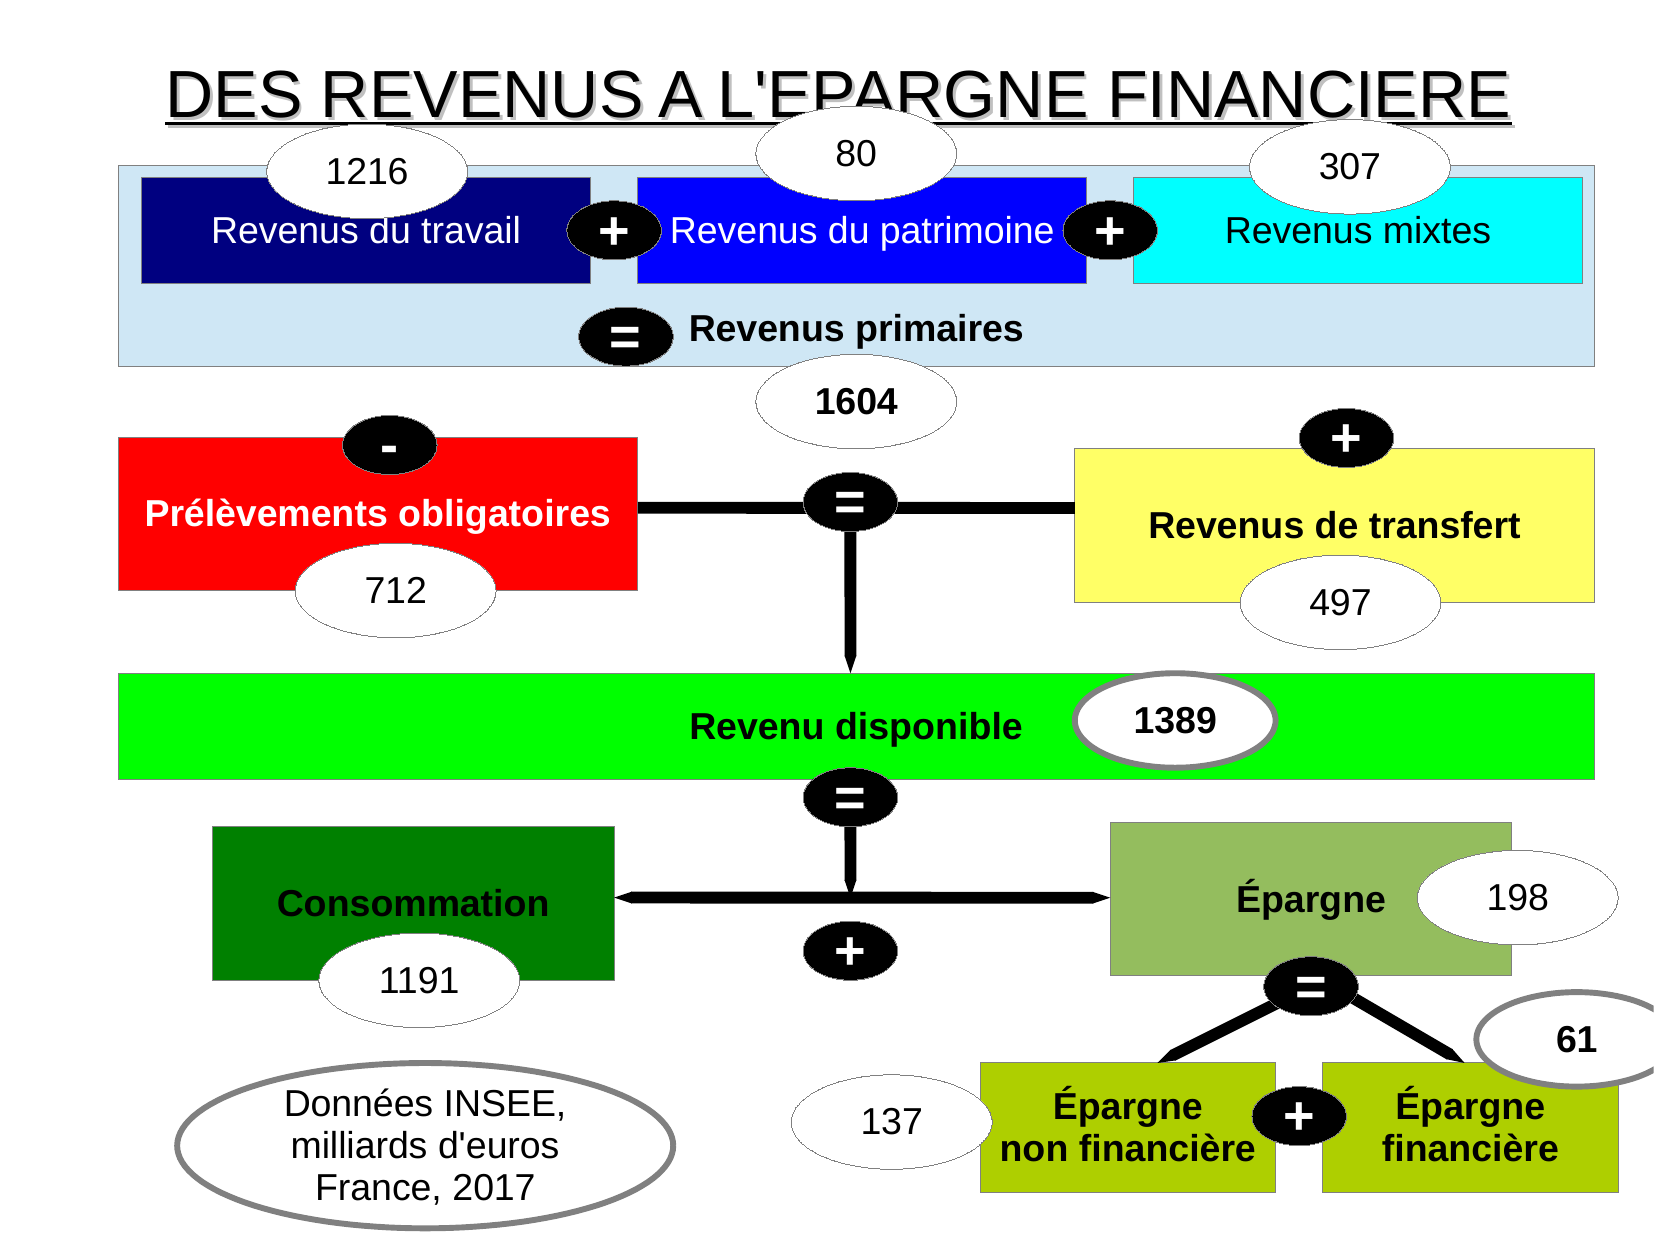

# DES REVENUS A L'EPARGNE FINANCIERE
80
307
1216
Revenus primaires
Revenus du travail
Revenus du patrimoine
Revenus mixtes
+
+
=
1604
+
-
Prélèvements obligatoires
Revenus de transfert
=
712
497
Revenu disponible
1389
=
Épargne
Consommation
198
+
1191
=
61
Données INSEE,
milliards d'euros
France, 2017
Épargne
non financière
Épargne
financière
137
+